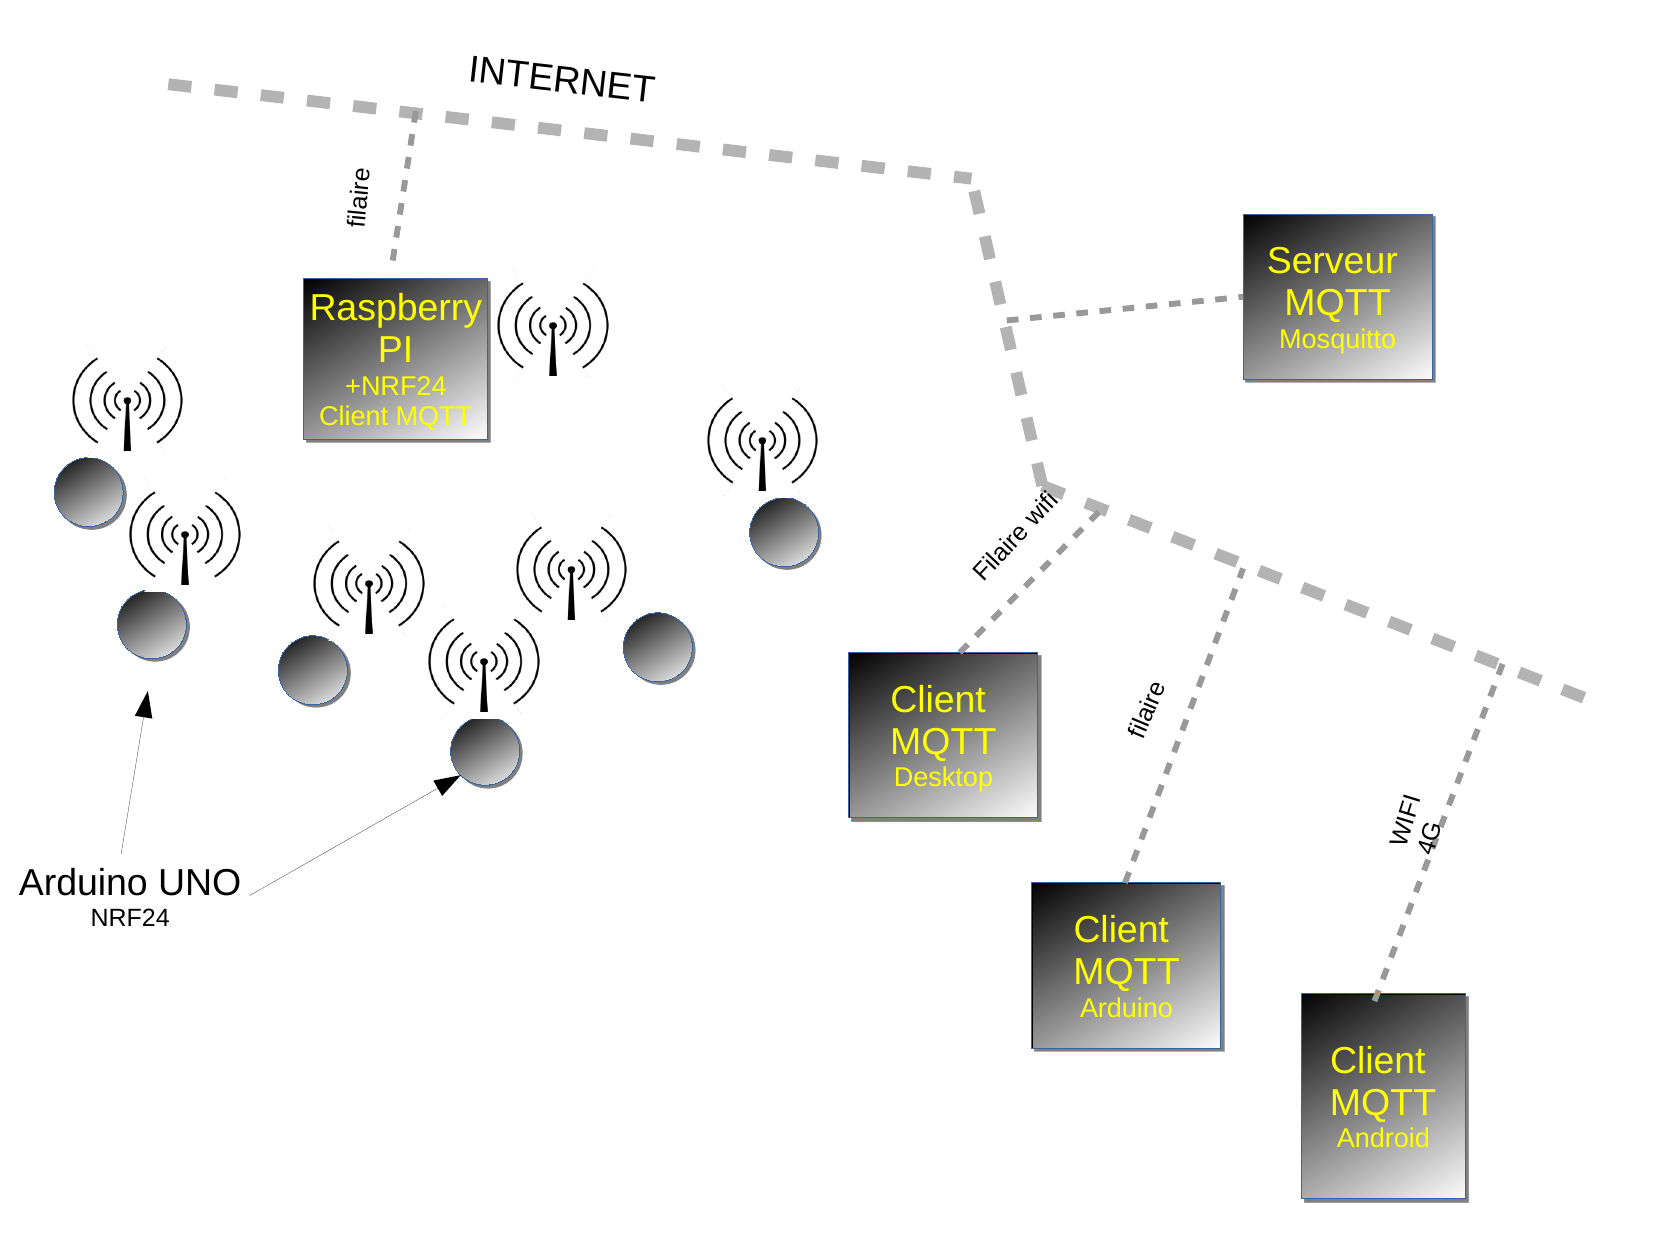

INTERNET
filaire
Raspberry
PI
+NRF24
Client MQTT
Arduino UNO
NRF24
Serveur
MQTT
Mosquitto
Filaire wifi
Client
MQTT
Desktop
filaire
WIFI 4G
Client
MQTT
Arduino
Client
MQTT
Android